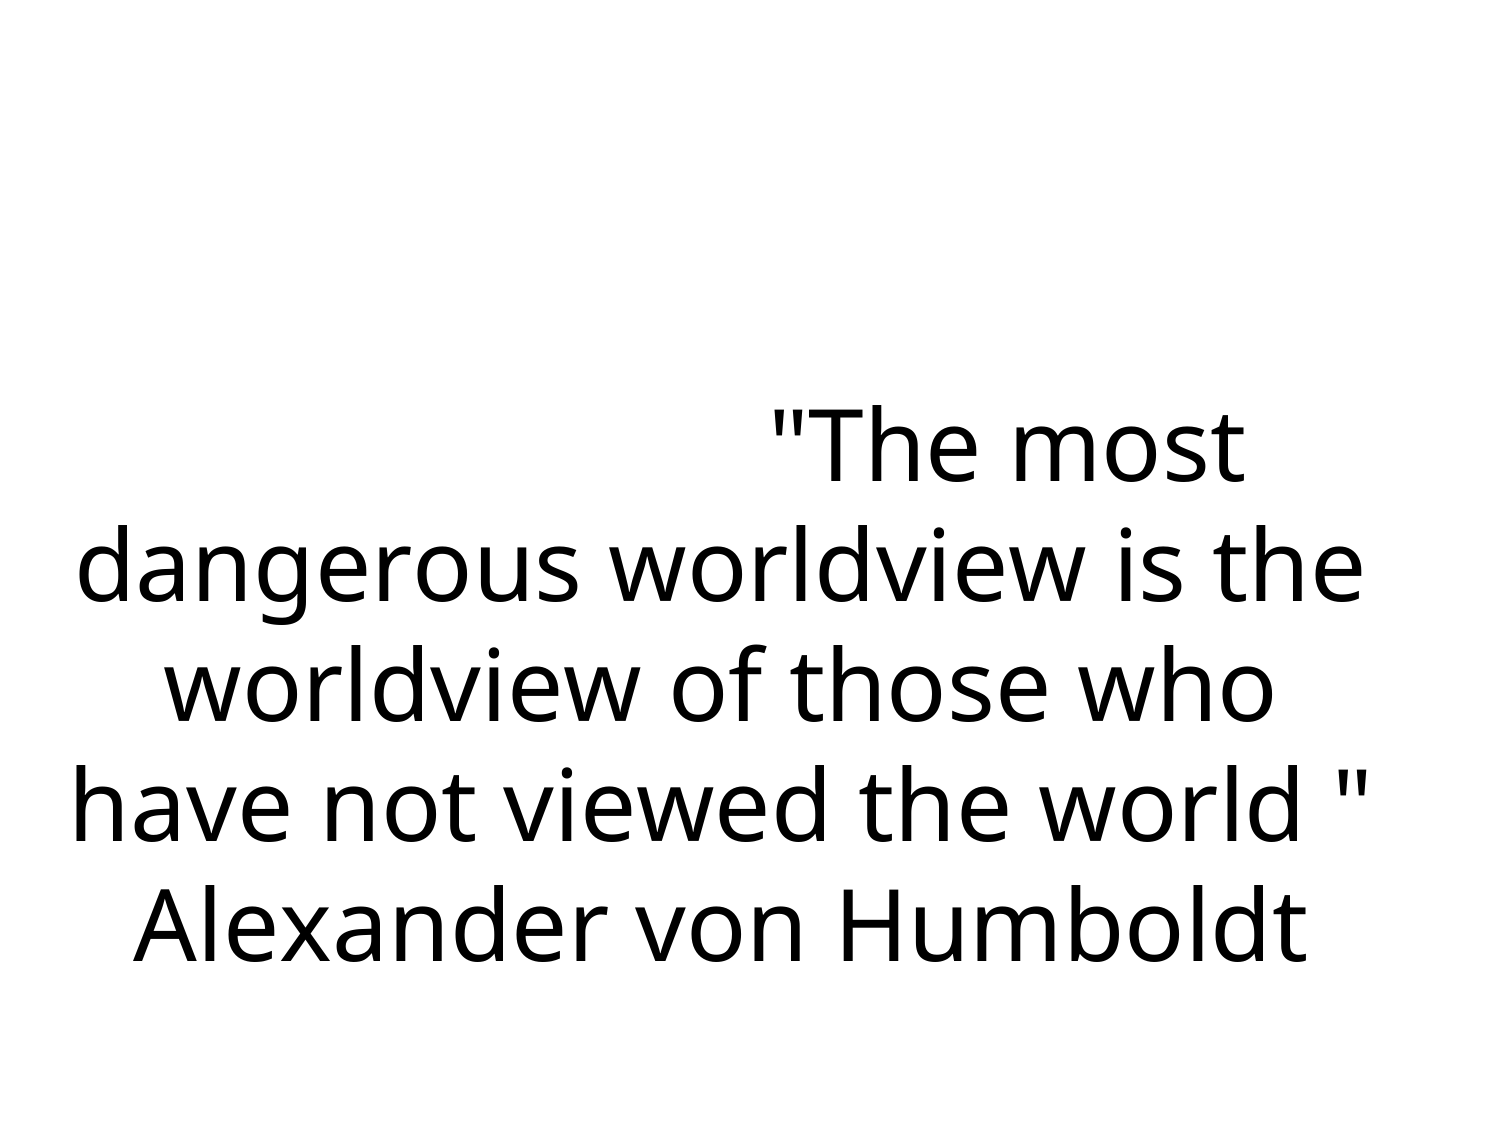

# "The most dangerous worldview is the worldview of those who have not viewed the world " Alexander von Humboldt